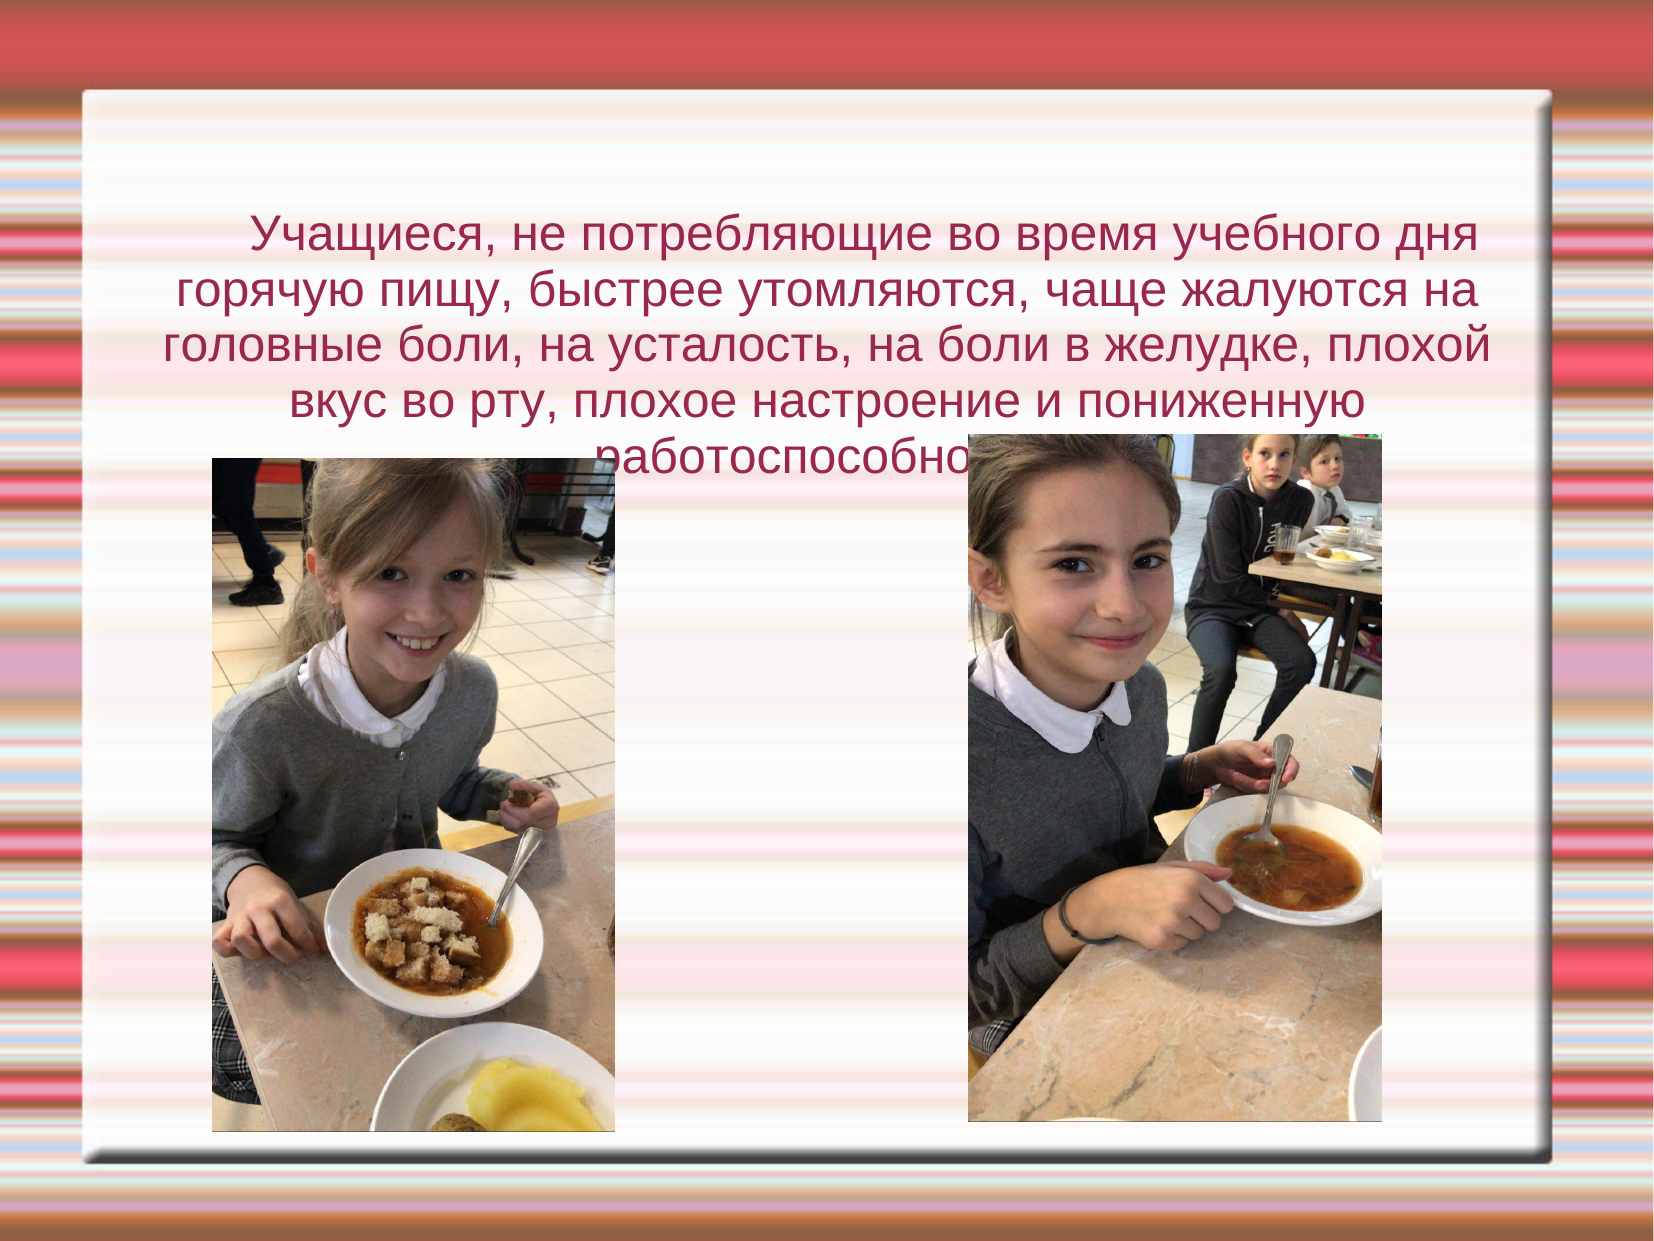

# Учащиеся, не потребляющие во время учебного дня горячую пищу, быстрее утомляются, чаще жалуются на головные боли, на усталость, на боли в желудке, плохой вкус во рту, плохое настроение и пониженную работоспособность.